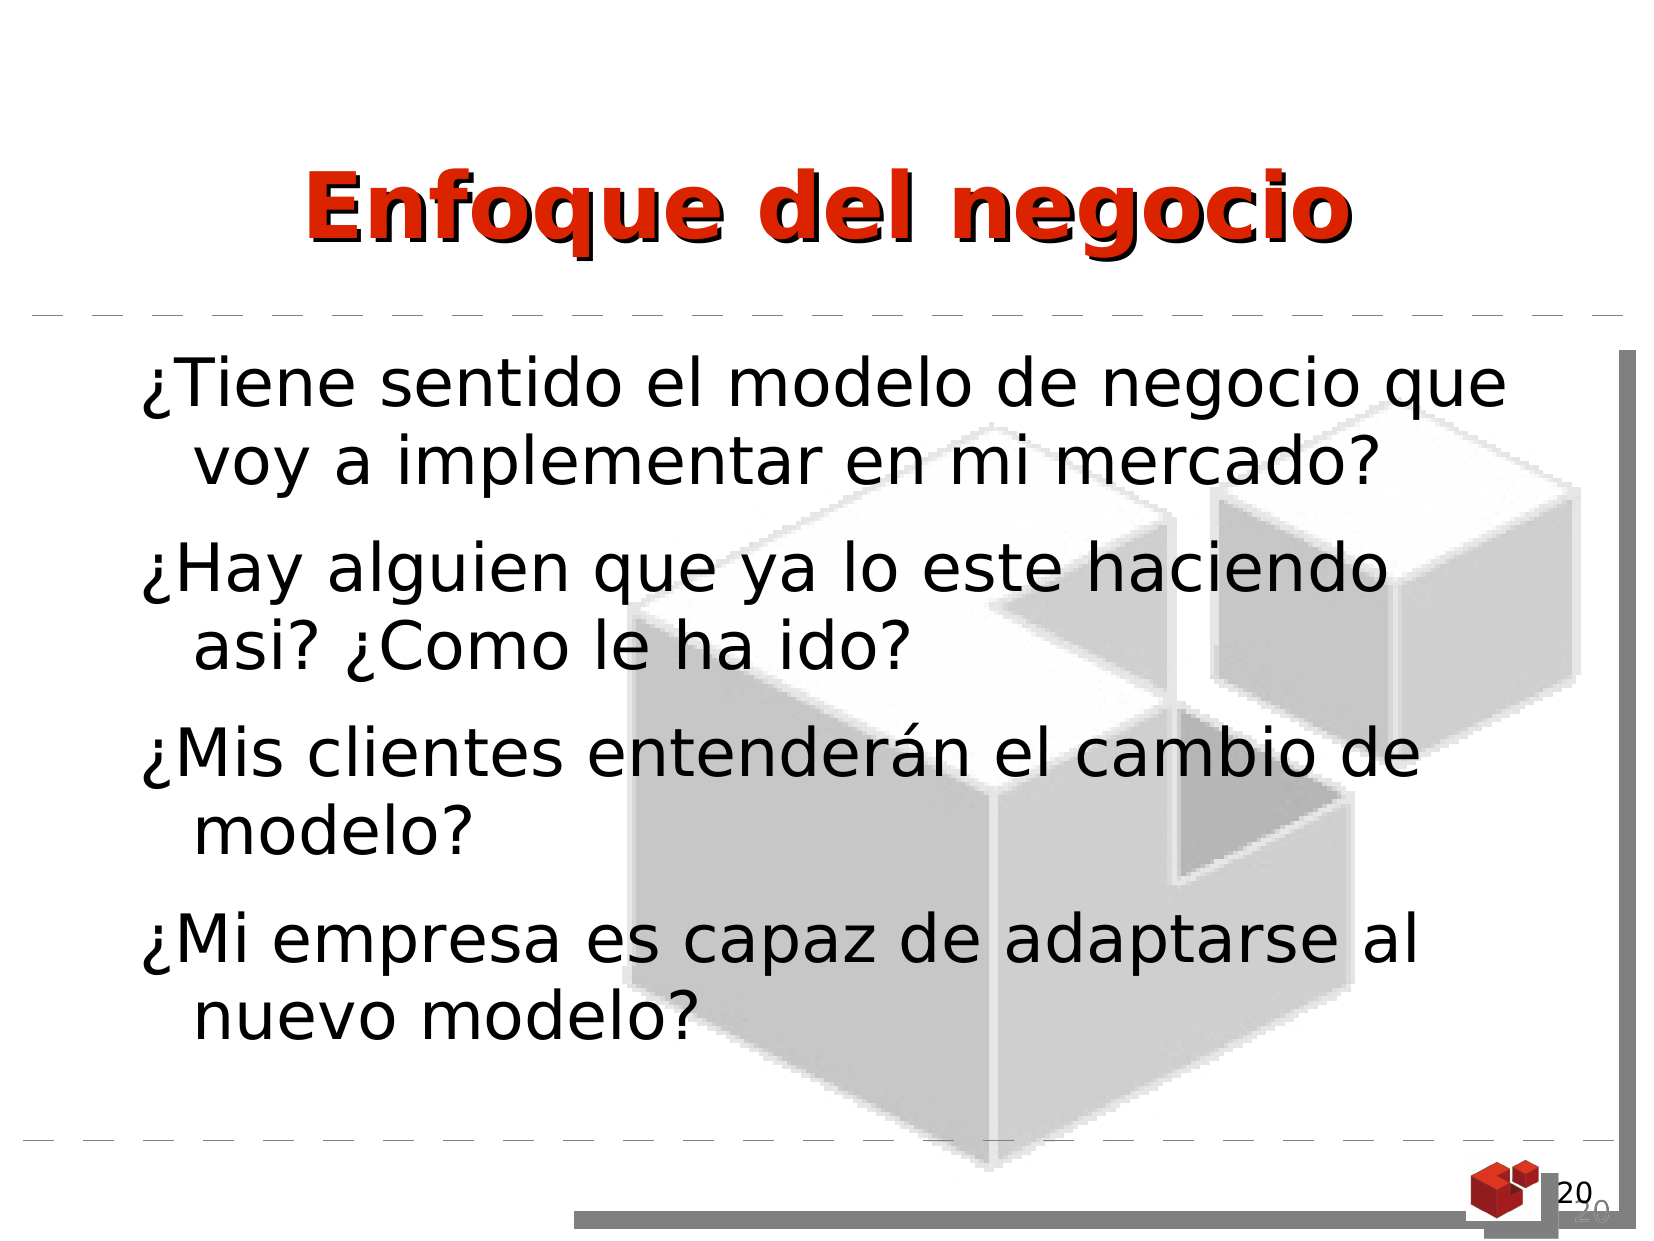

# Enfoque del negocio
¿Tiene sentido el modelo de negocio que voy a implementar en mi mercado?
¿Hay alguien que ya lo este haciendo asi? ¿Como le ha ido?
¿Mis clientes entenderán el cambio de modelo?
¿Mi empresa es capaz de adaptarse al nuevo modelo?